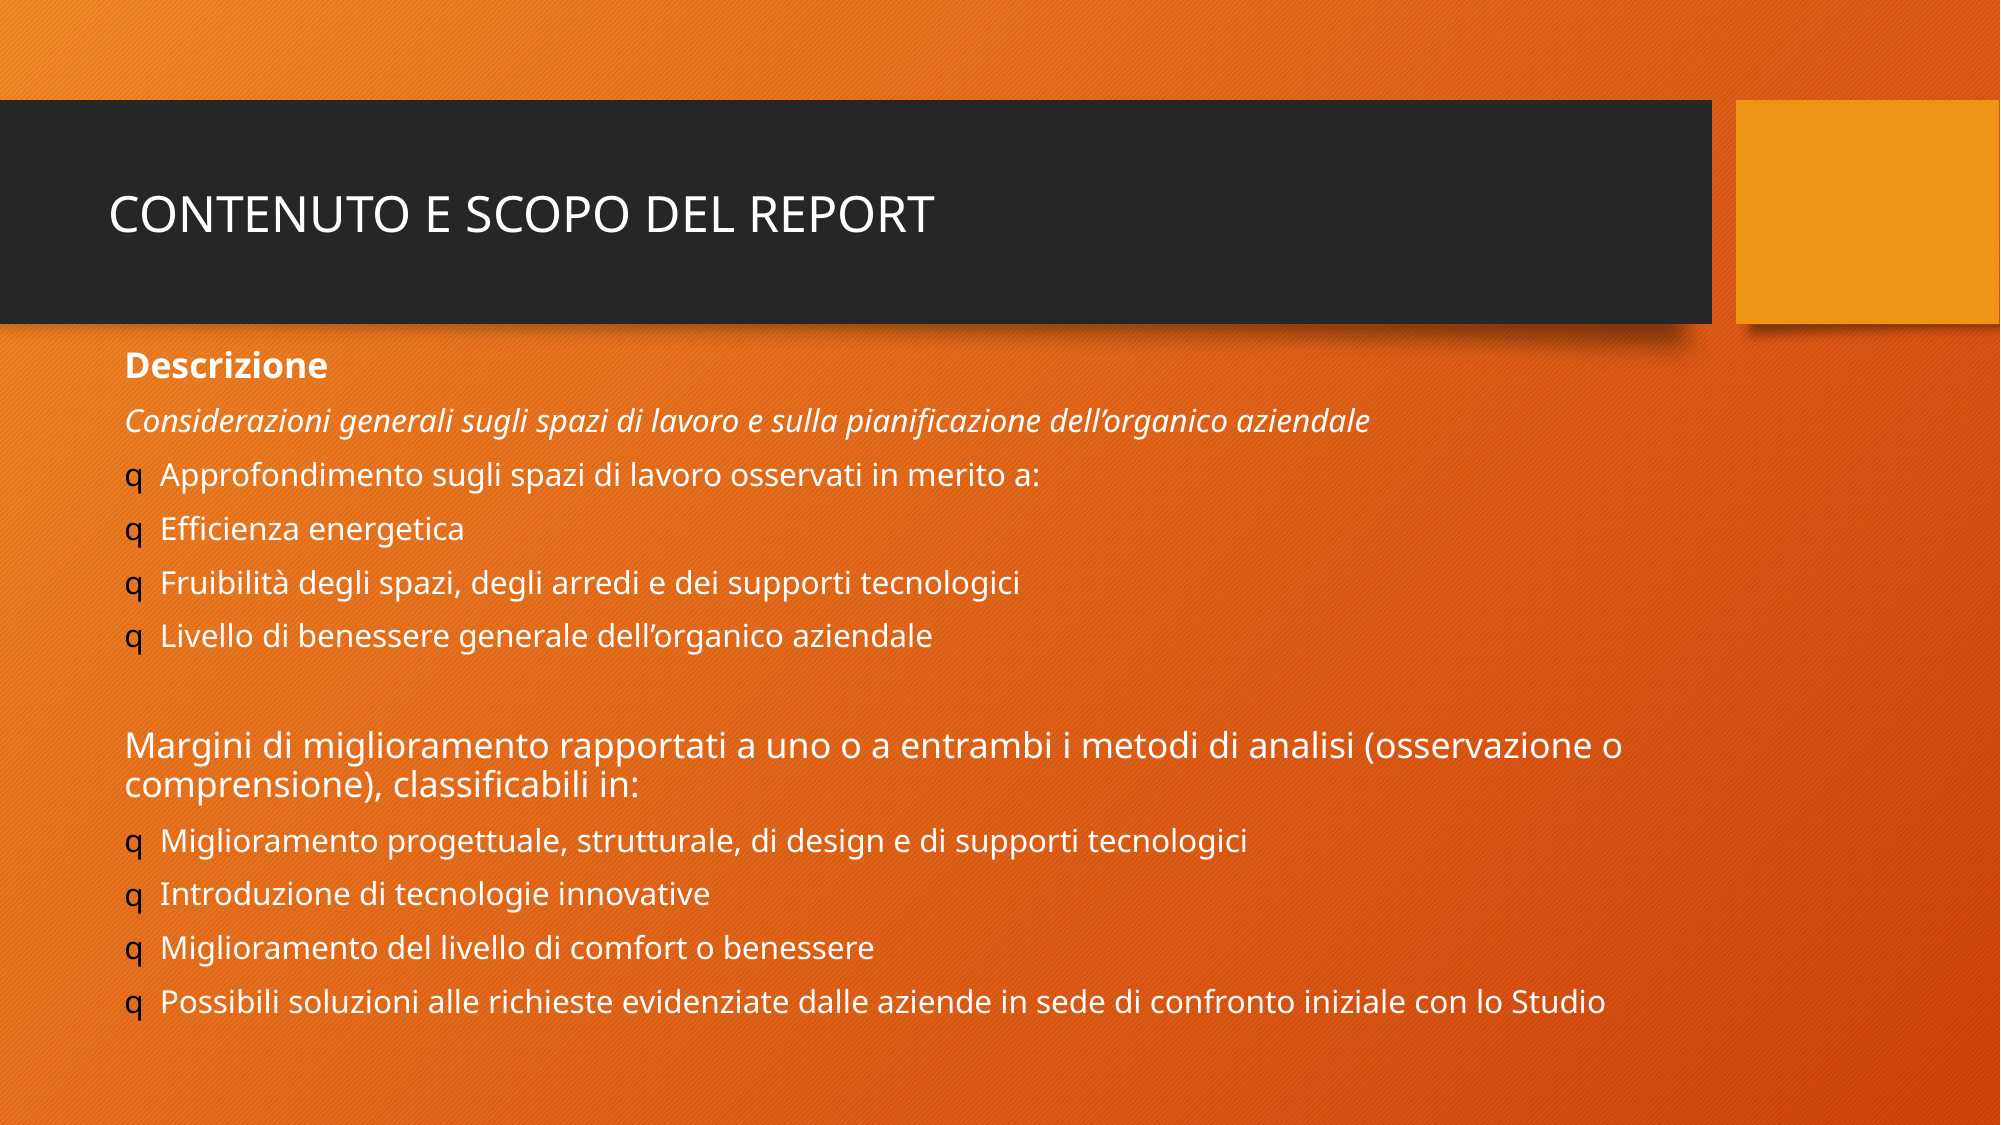

# CONTENUTO E SCOPO DEL REPORT
Descrizione
Considerazioni generali sugli spazi di lavoro e sulla pianificazione dell’organico aziendale
Approfondimento sugli spazi di lavoro osservati in merito a:
Efficienza energetica
Fruibilità degli spazi, degli arredi e dei supporti tecnologici
Livello di benessere generale dell’organico aziendale
Margini di miglioramento rapportati a uno o a entrambi i metodi di analisi (osservazione o comprensione), classificabili in:
Miglioramento progettuale, strutturale, di design e di supporti tecnologici
Introduzione di tecnologie innovative
Miglioramento del livello di comfort o benessere
Possibili soluzioni alle richieste evidenziate dalle aziende in sede di confronto iniziale con lo Studio